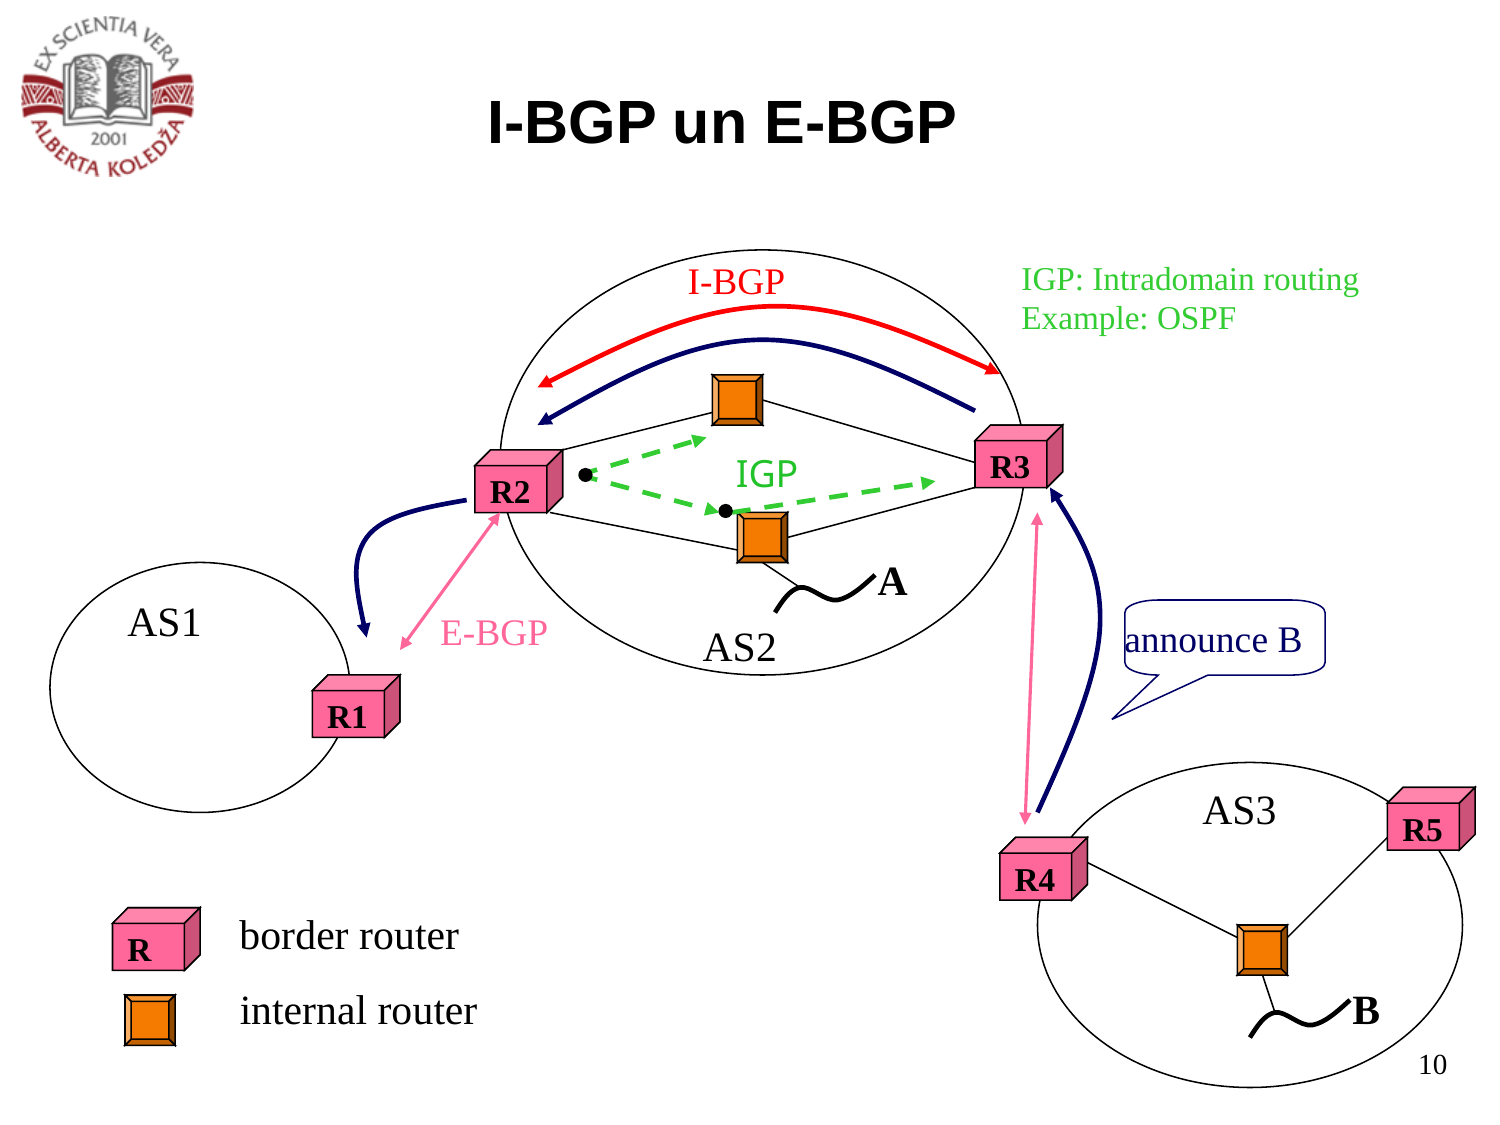

# I-BGP un E-BGP
IGP: Intradomain routing
Example: OSPF
I-BGP
R3
IGP
R2
announce B
A
AS1
R1
E-BGP
AS2
AS3
R5
R4
B
border router
R
internal router
7